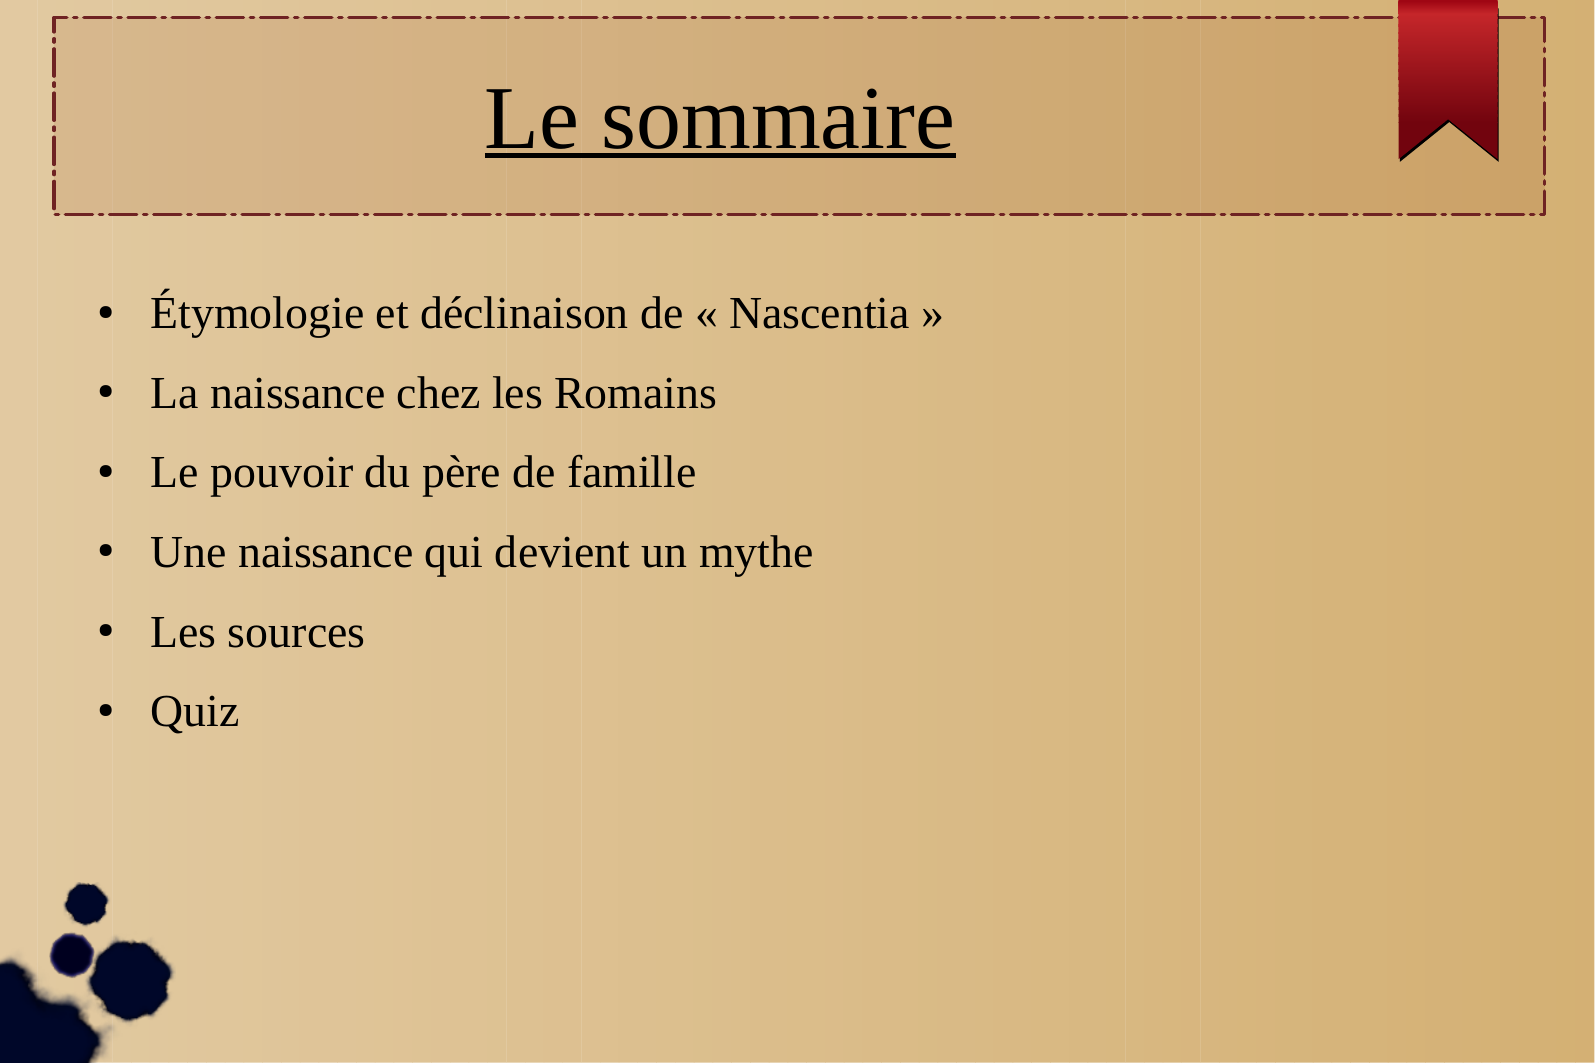

# Le sommaire
Étymologie et déclinaison de « Nascentia »
La naissance chez les Romains
Le pouvoir du père de famille
Une naissance qui devient un mythe
Les sources
Quiz